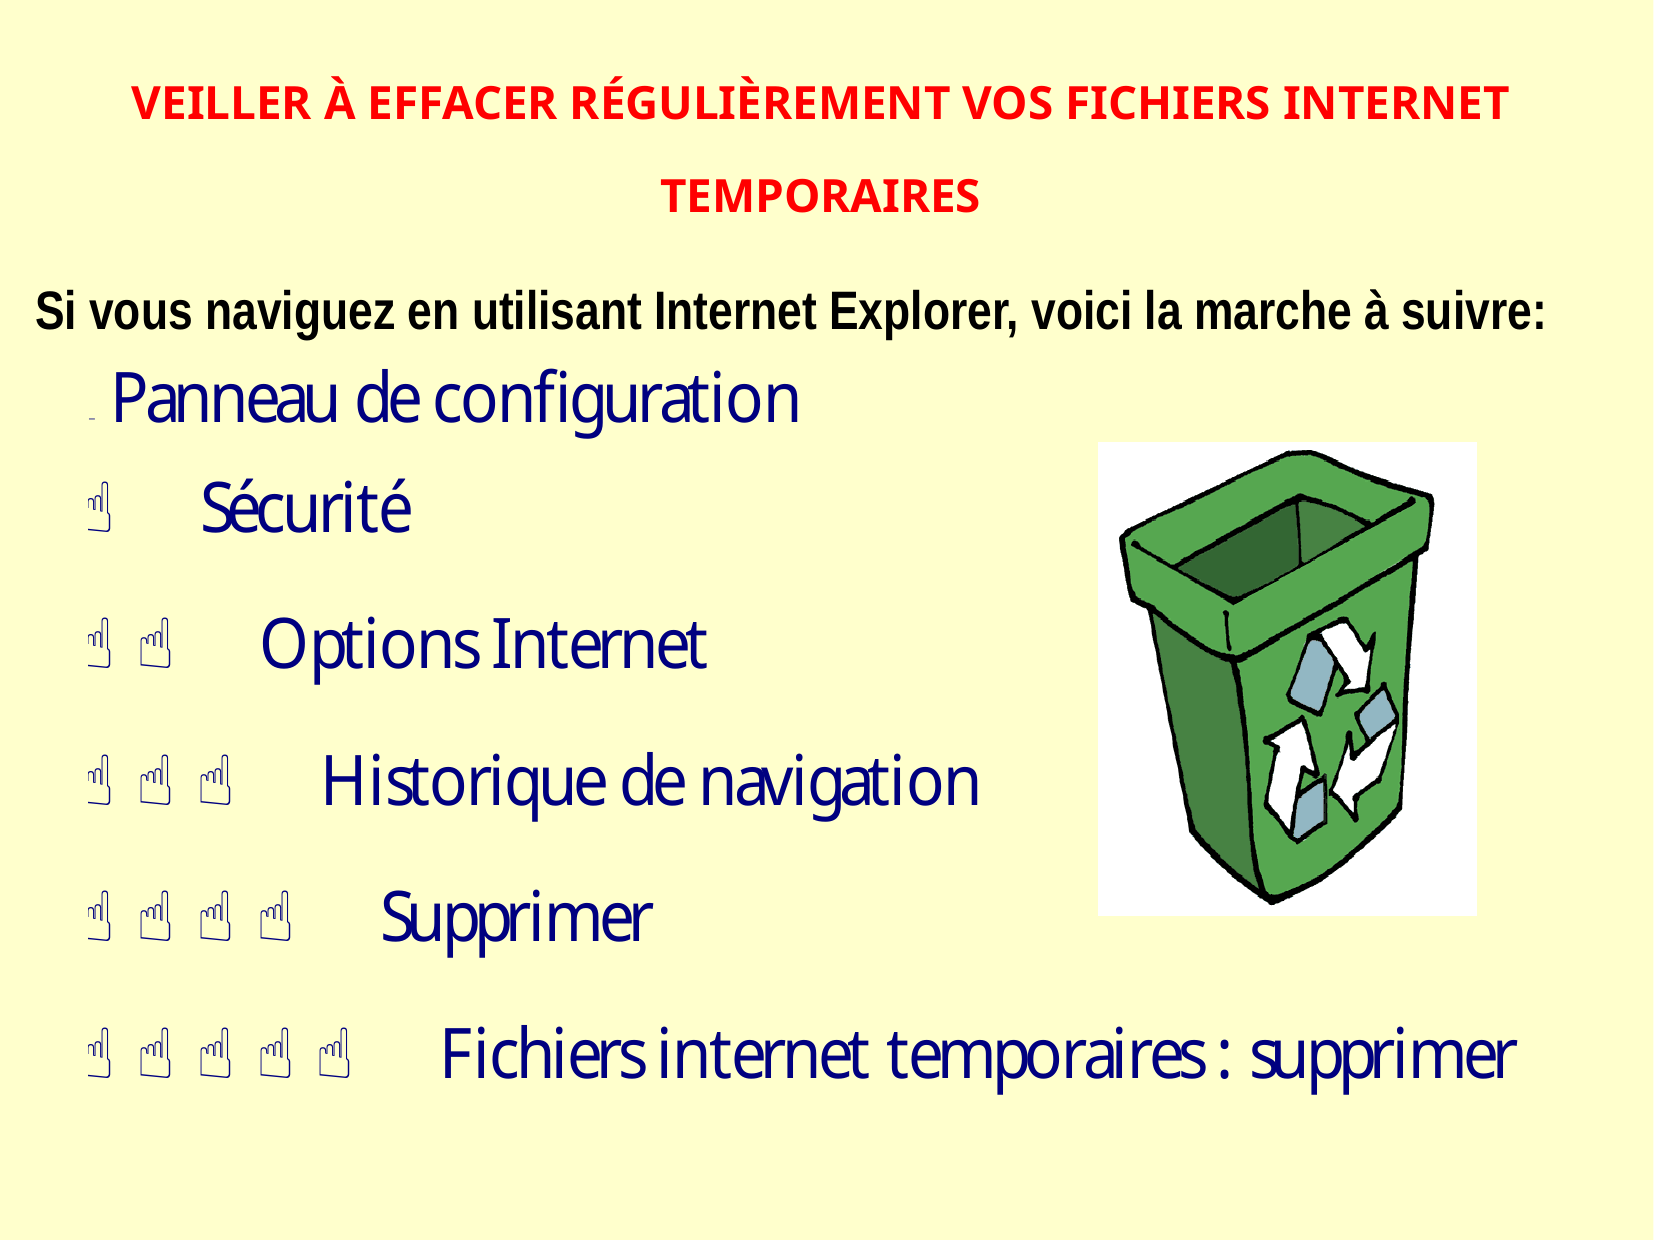

# VEILLER À EFFACER RÉGULIÈREMENT VOS FICHIERS INTERNET TEMPORAIRES
Si vous naviguez en utilisant Internet Explorer, voici la marche à suivre: